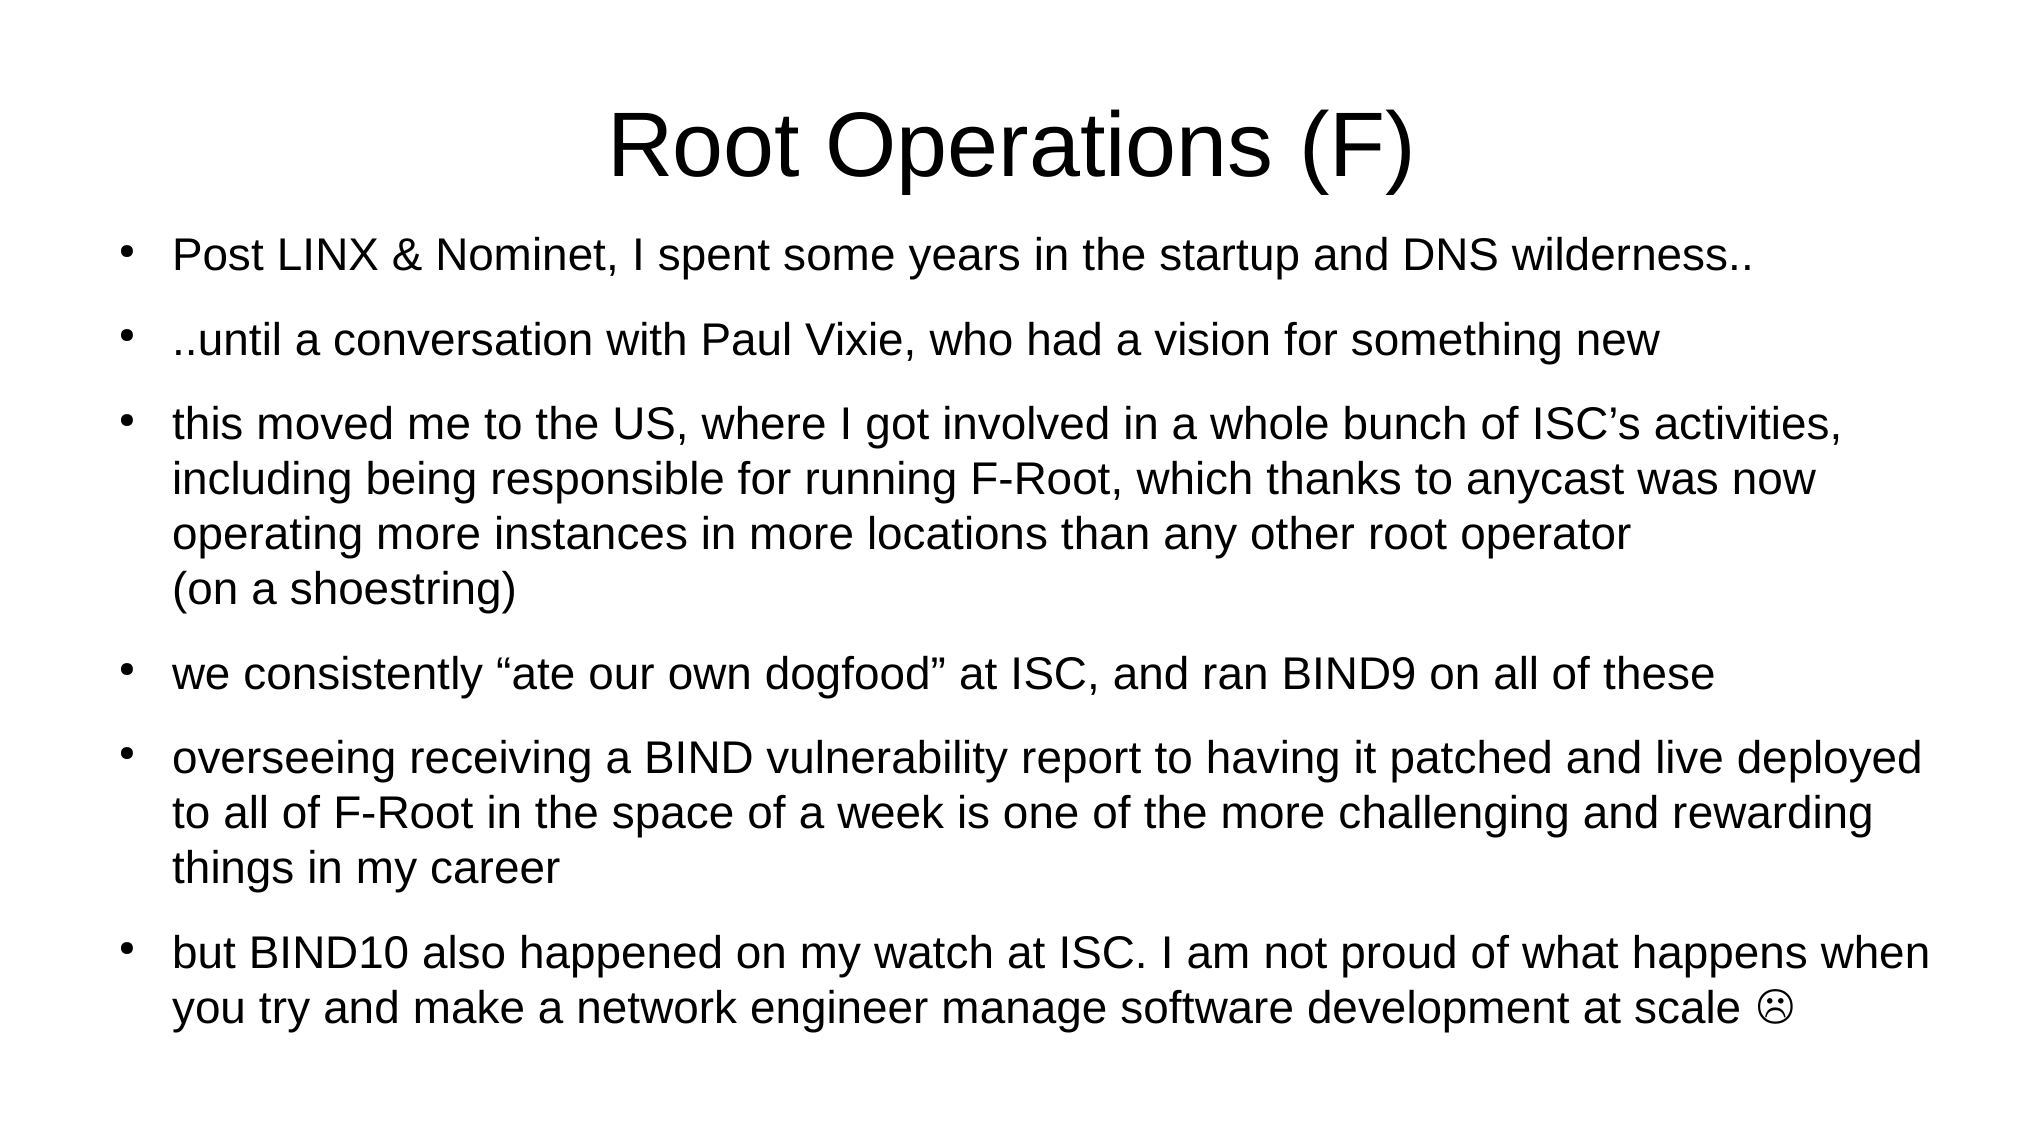

# Root Operations (F)
Post LINX & Nominet, I spent some years in the startup and DNS wilderness..
..until a conversation with Paul Vixie, who had a vision for something new
this moved me to the US, where I got involved in a whole bunch of ISC’s activities, including being responsible for running F-Root, which thanks to anycast was now operating more instances in more locations than any other root operator
(on a shoestring)
we consistently “ate our own dogfood” at ISC, and ran BIND9 on all of these
overseeing receiving a BIND vulnerability report to having it patched and live deployed to all of F-Root in the space of a week is one of the more challenging and rewarding things in my career
but BIND10 also happened on my watch at ISC. I am not proud of what happens when you try and make a network engineer manage software development at scale ☹